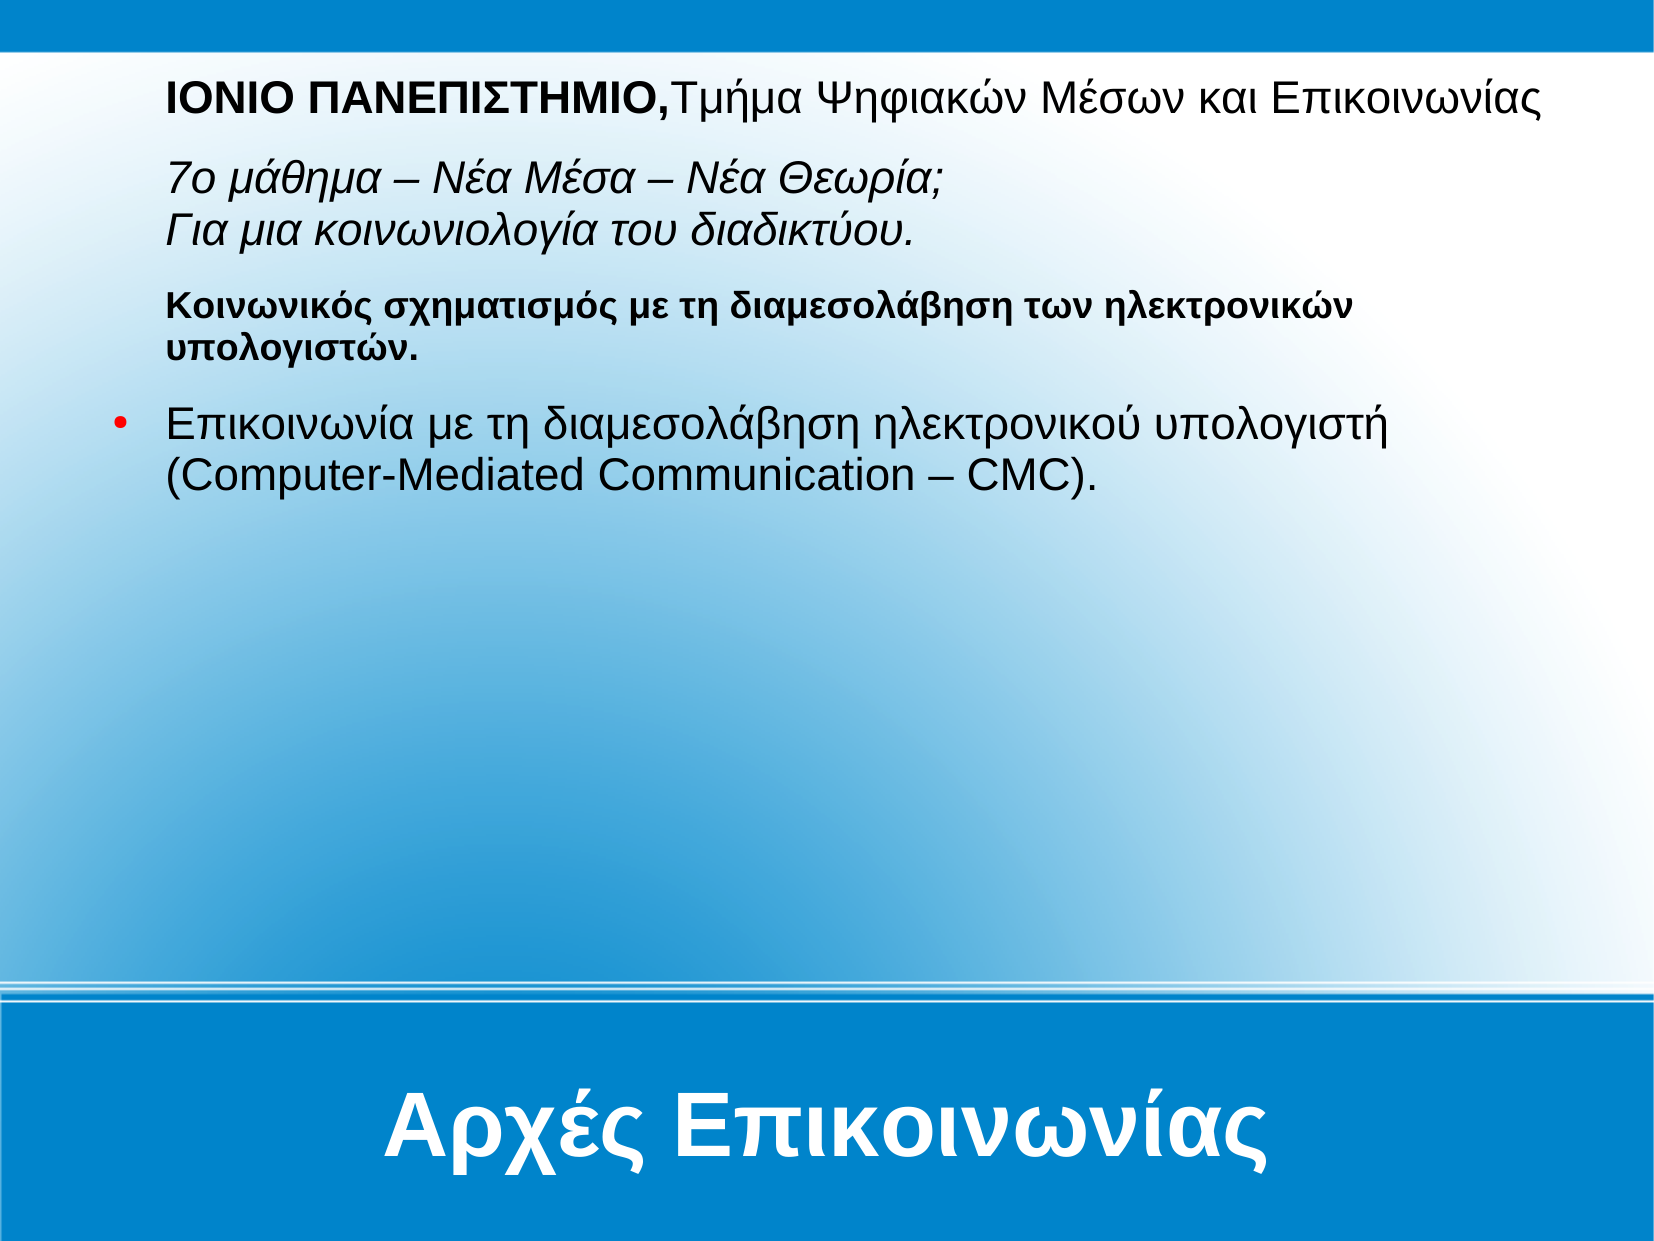

ΙΟΝΙΟ ΠΑΝΕΠΙΣΤΗΜΙΟ,Τμήμα Ψηφιακών Μέσων και Επικοινωνίας
7ο μάθημα – Νέα Μέσα – Νέα Θεωρία;
Για μια κοινωνιολογία του διαδικτύου.
Κοινωνικός σχηματισμός με τη διαμεσολάβηση των ηλεκτρονικών υπολογιστών.
Επικοινωνία με τη διαμεσολάβηση ηλεκτρονικού υπολογιστή (Computer-Mediated Communication – CMC).
# Αρχές Επικοινωνίας